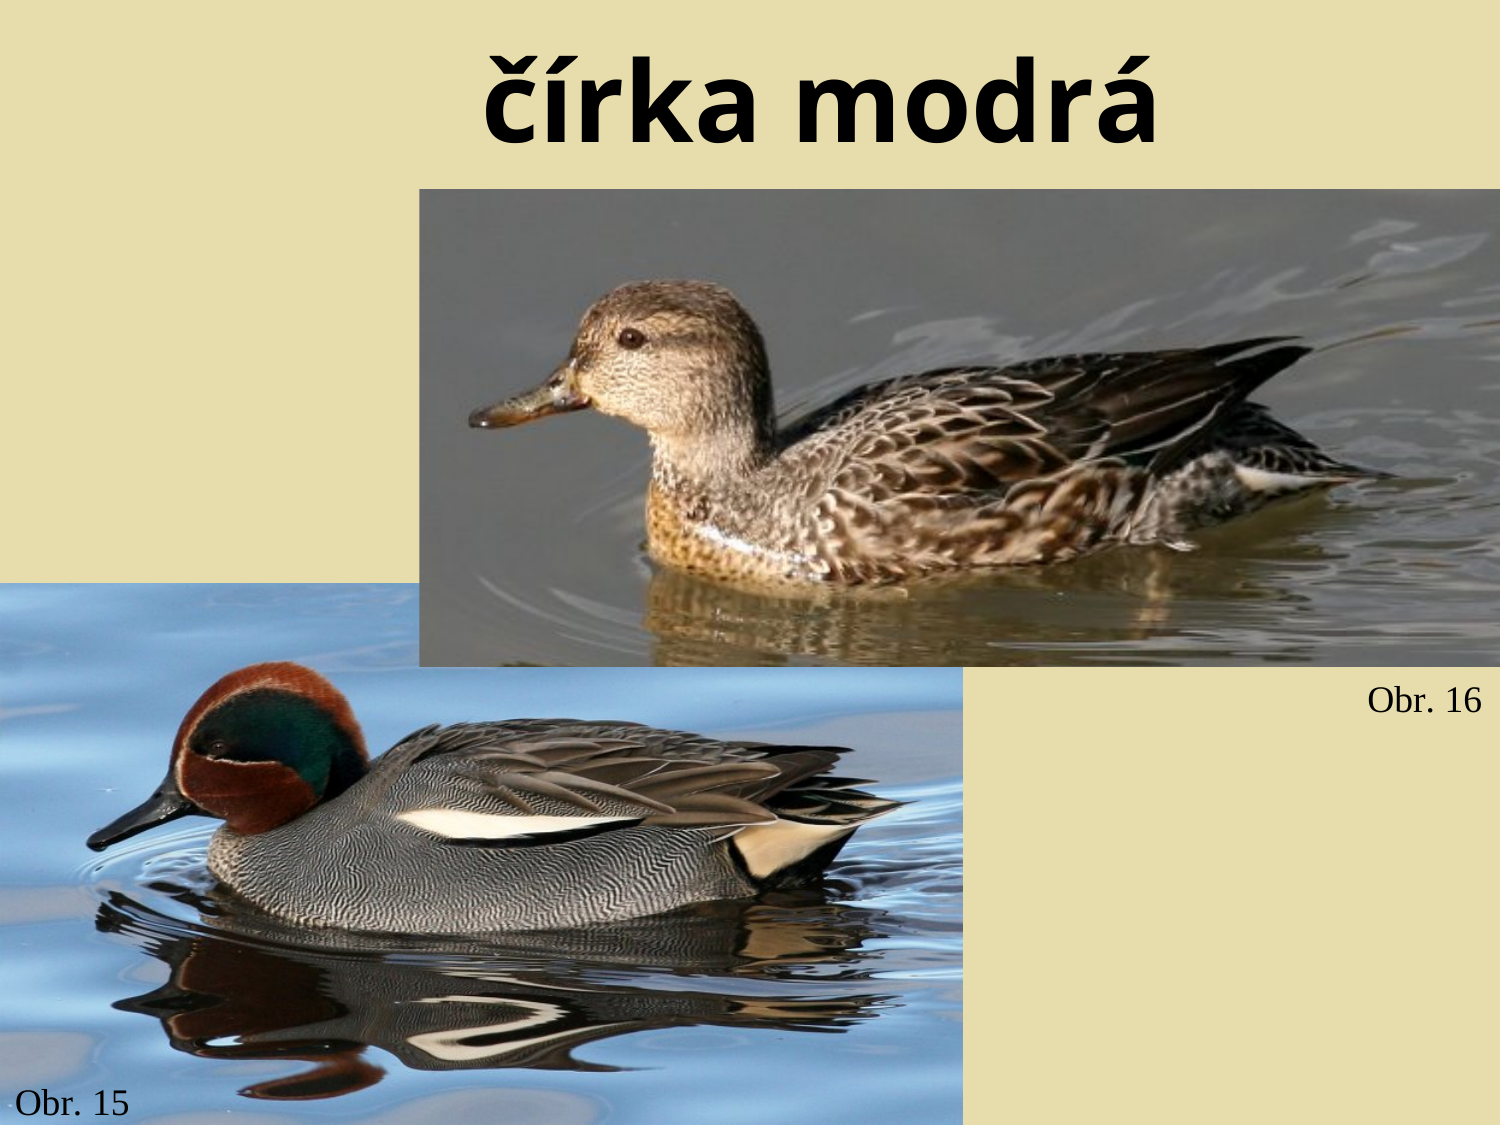

# čírka modrá
 Obr. 16
Obr. 15